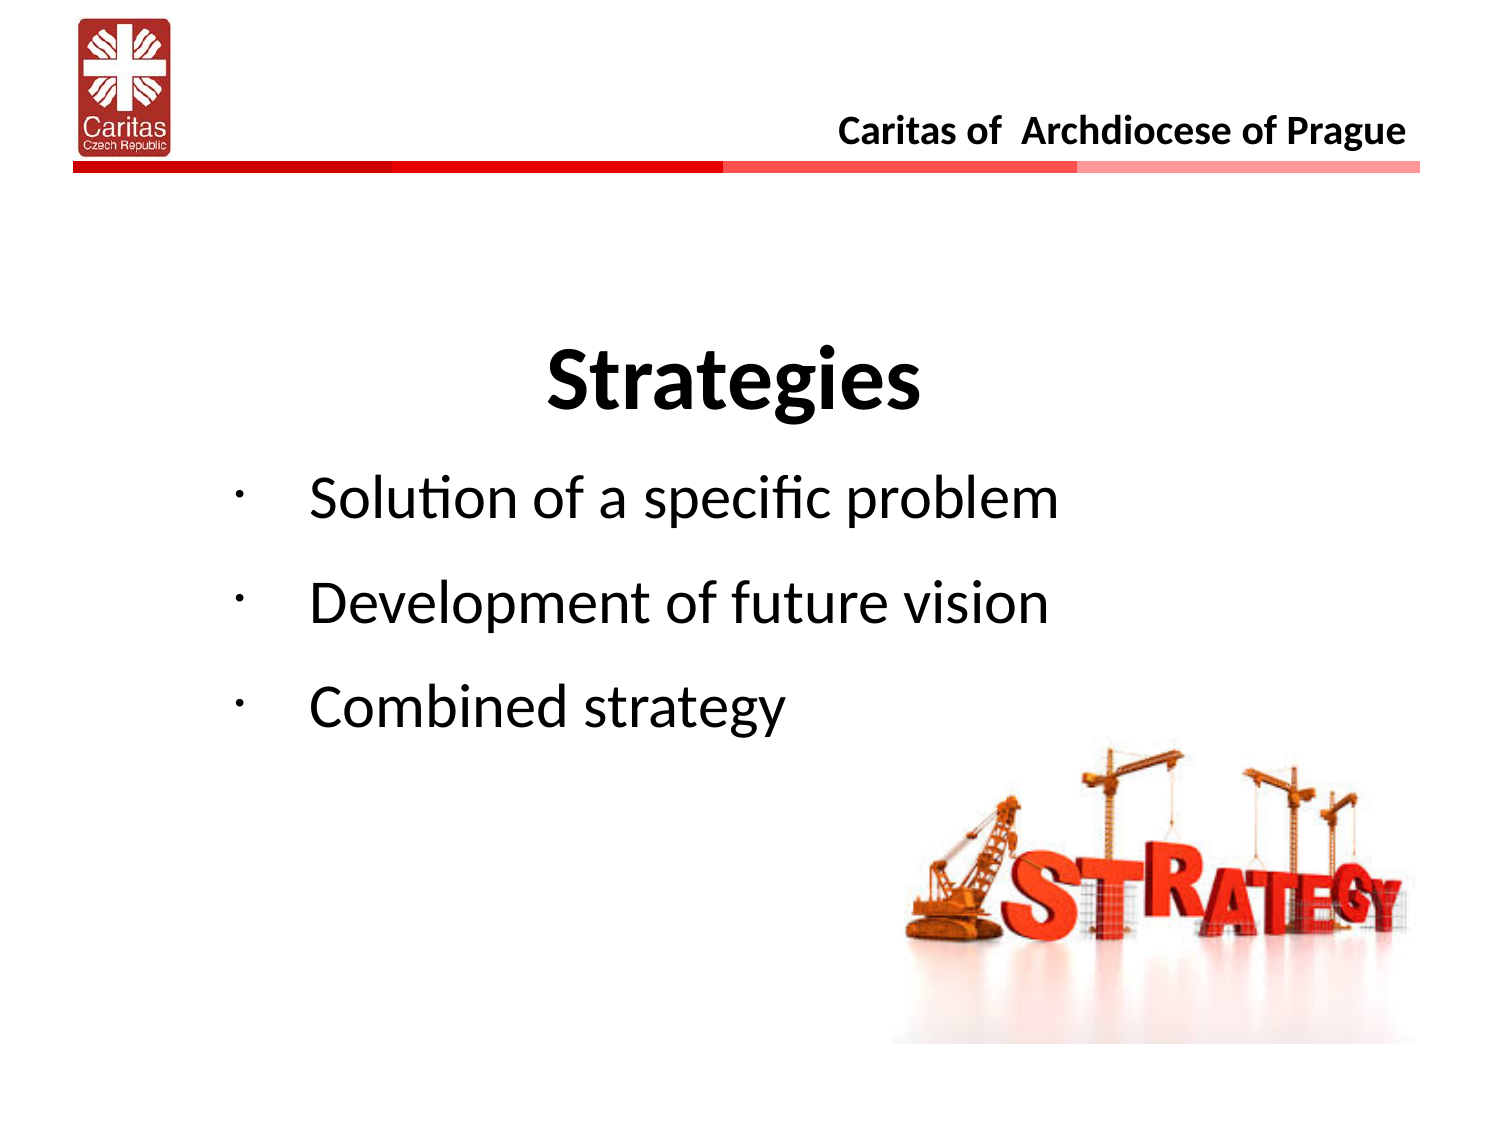

Caritas of Archdiocese of Prague
# Strategies
Solution of a specific problem
Development of future vision
Combined strategy